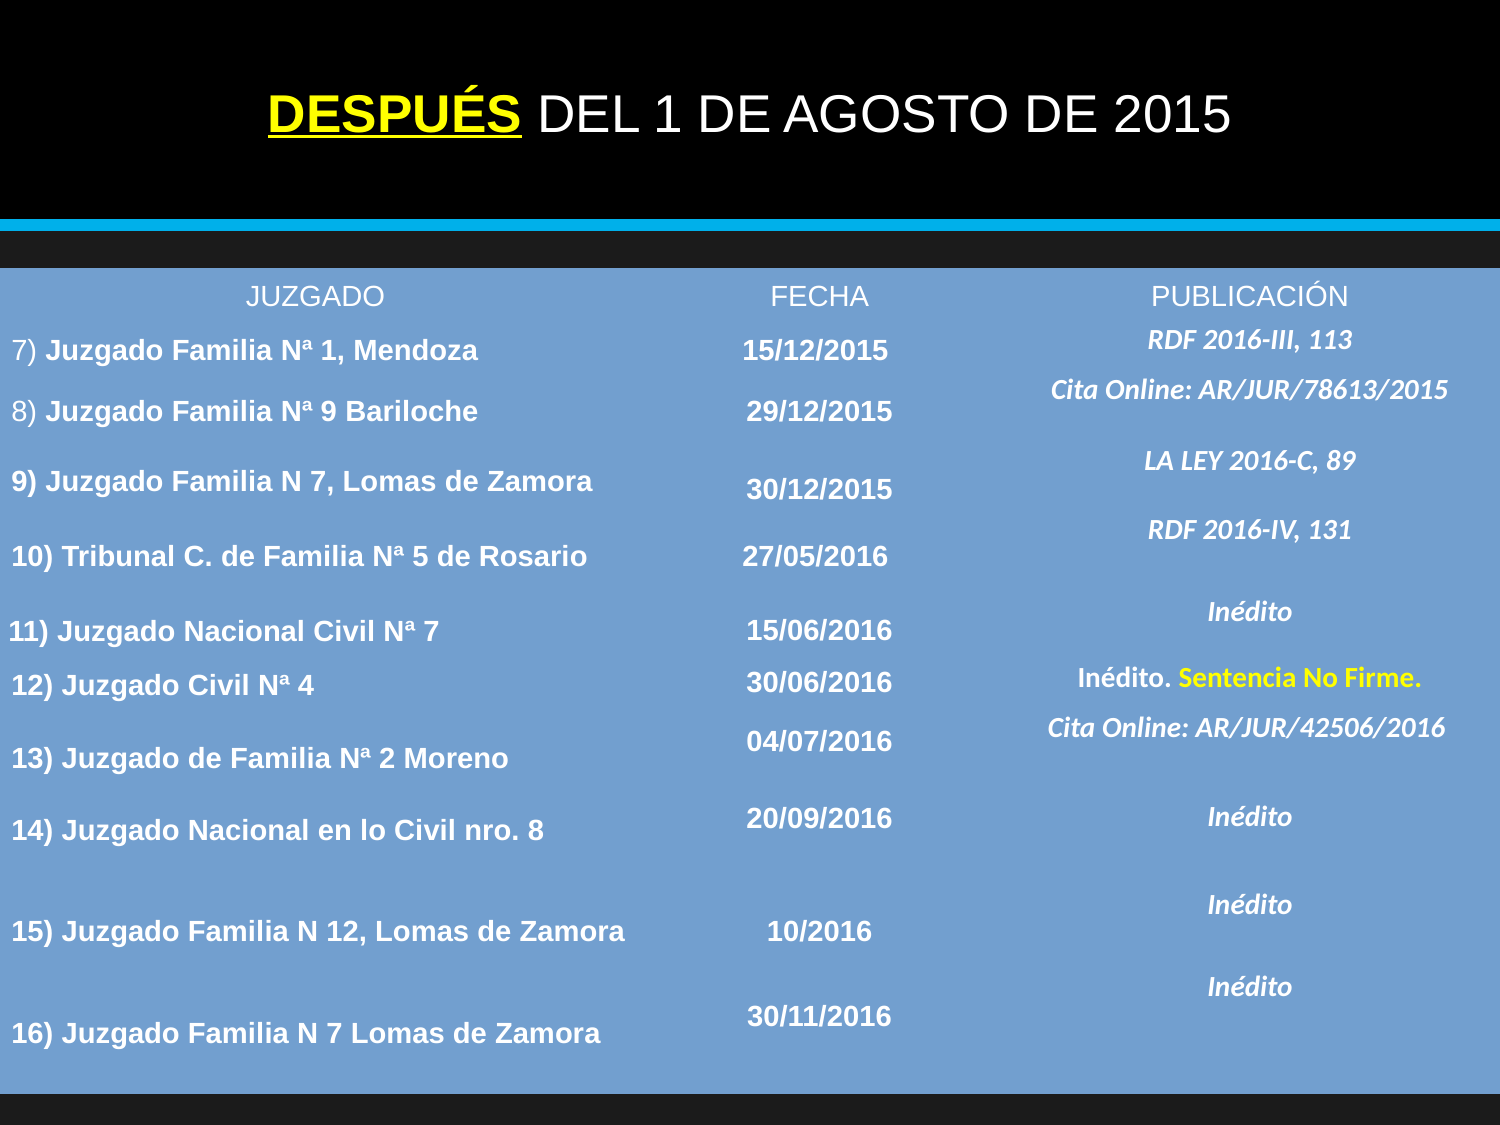

# DESPUÉS DEL 1 DE AGOSTO DE 2015
| JUZGADO | FECHA | PUBLICACIÓN |
| --- | --- | --- |
| 7) Juzgado Familia Nª 1, Mendoza | 15/12/2015 | RDF 2016-III, 113 |
| 8) Juzgado Familia Nª 9 Bariloche | 29/12/2015 | Cita Online: AR/JUR/78613/2015 |
| 9) Juzgado Familia N 7, Lomas de Zamora | 30/12/2015 | LA LEY 2016-C, 89 |
| 10) Tribunal C. de Familia Nª 5 de Rosario | 27/05/2016 | RDF 2016-IV, 131 |
| 11) Juzgado Nacional Civil Nª 7 | 15/06/2016 | Inédito |
| 12) Juzgado Civil Nª 4 | 30/06/2016 | Inédito. Sentencia No Firme. |
| 13) Juzgado de Familia Nª 2 Moreno | 04/07/2016 | Cita Online: AR/JUR/42506/2016 |
| 14) Juzgado Nacional en lo Civil nro. 8 | 20/09/2016 | Inédito |
| 15) Juzgado Familia N 12, Lomas de Zamora | 10/2016 | Inédito |
| 16) Juzgado Familia N 7 Lomas de Zamora | 30/11/2016 | Inédito |